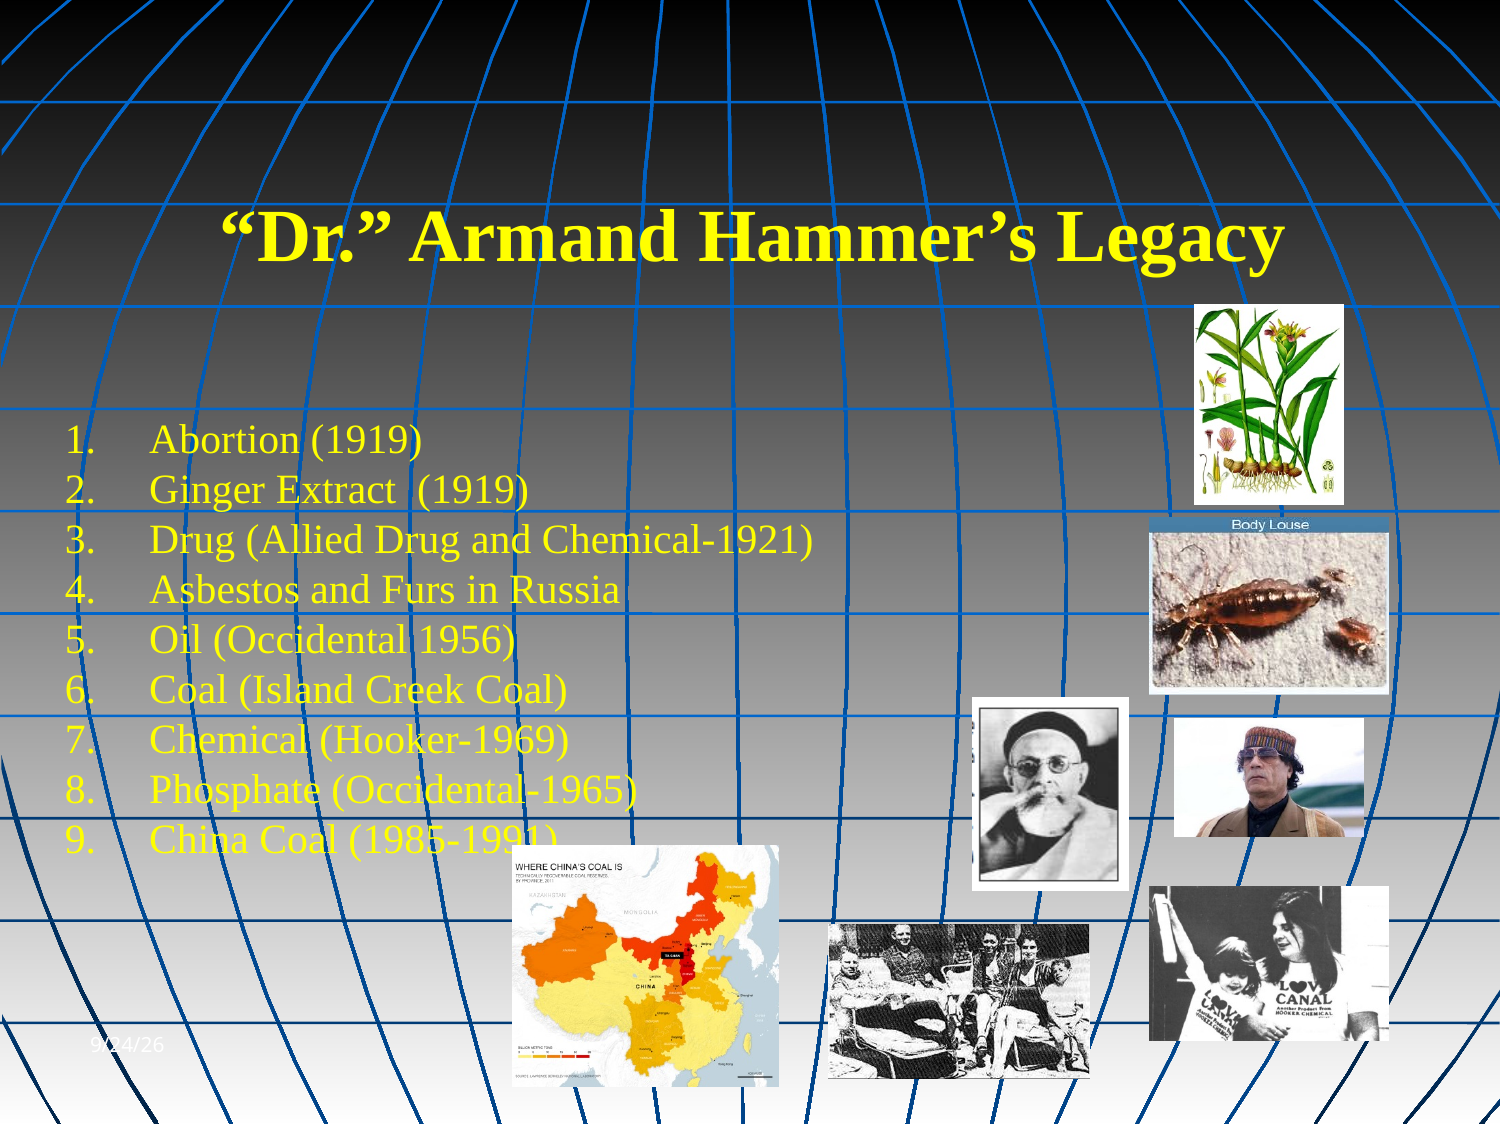

# “Dr.” Armand Hammer’s Legacy
Abortion (1919)
Ginger Extract (1919)
Drug (Allied Drug and Chemical-1921)
Asbestos and Furs in Russia
Oil (Occidental 1956)
Coal (Island Creek Coal)
Chemical (Hooker-1969)
Phosphate (Occidental-1965)
China Coal (1985-1991)